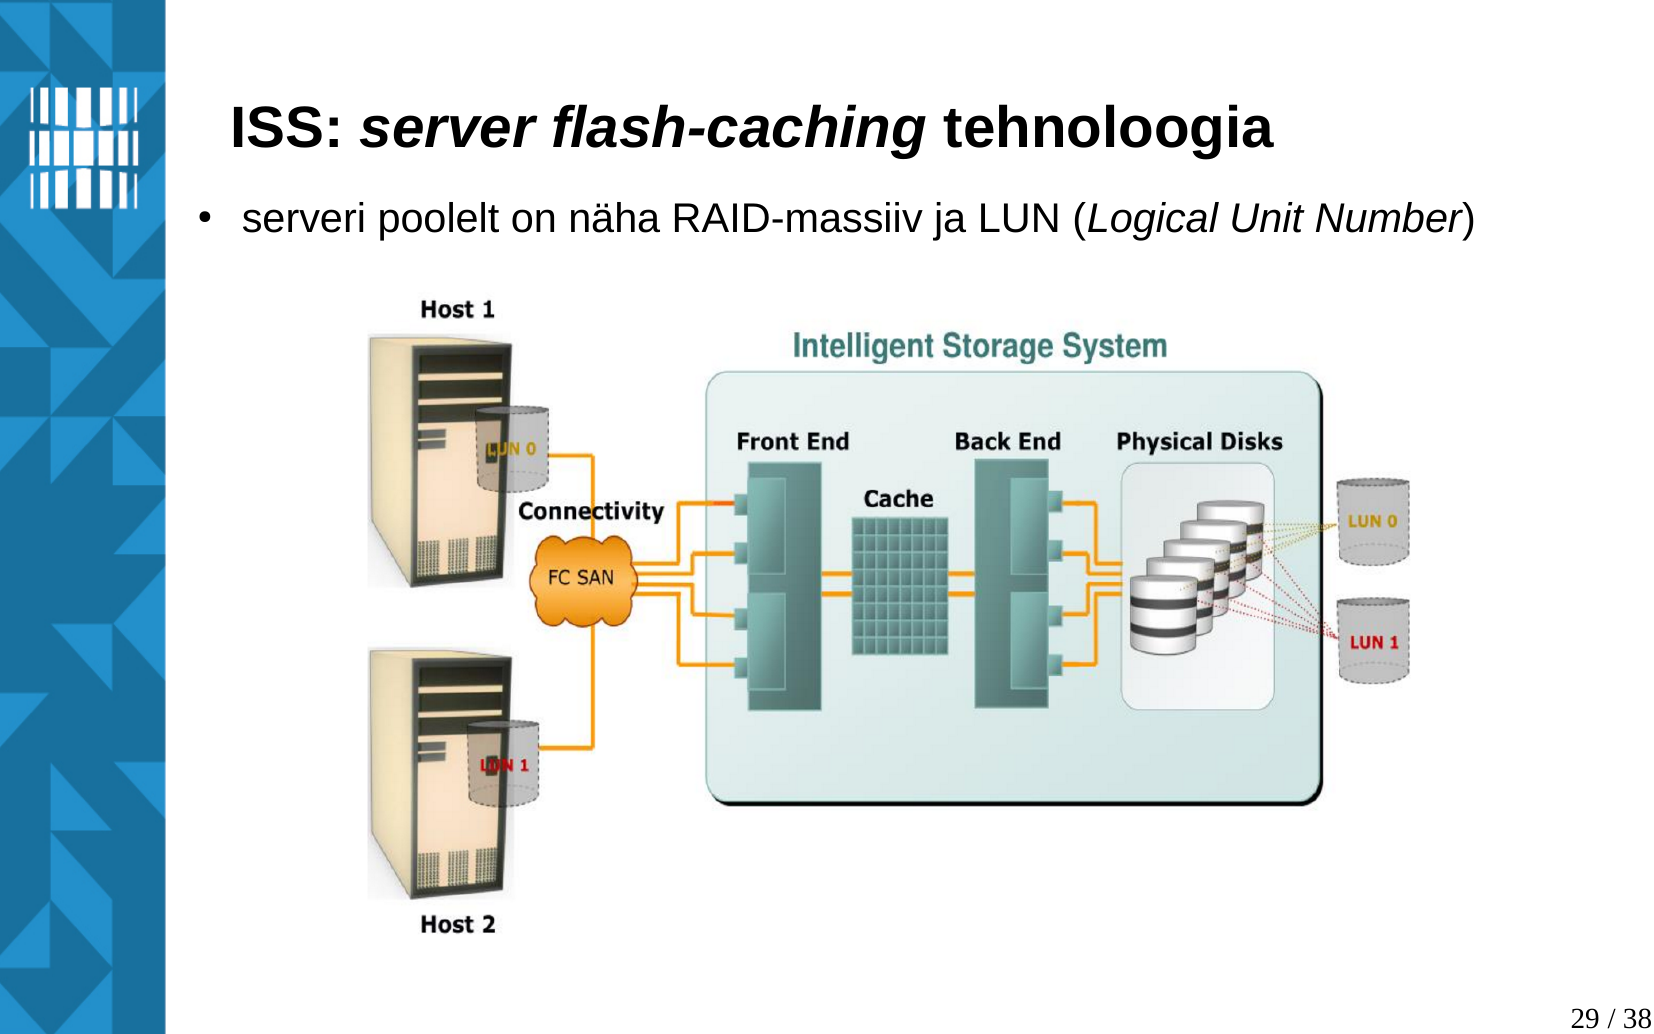

# ISS: server flash-caching tehnoloogia
serveri poolelt on näha RAID-massiiv ja LUN (Logical Unit Number)